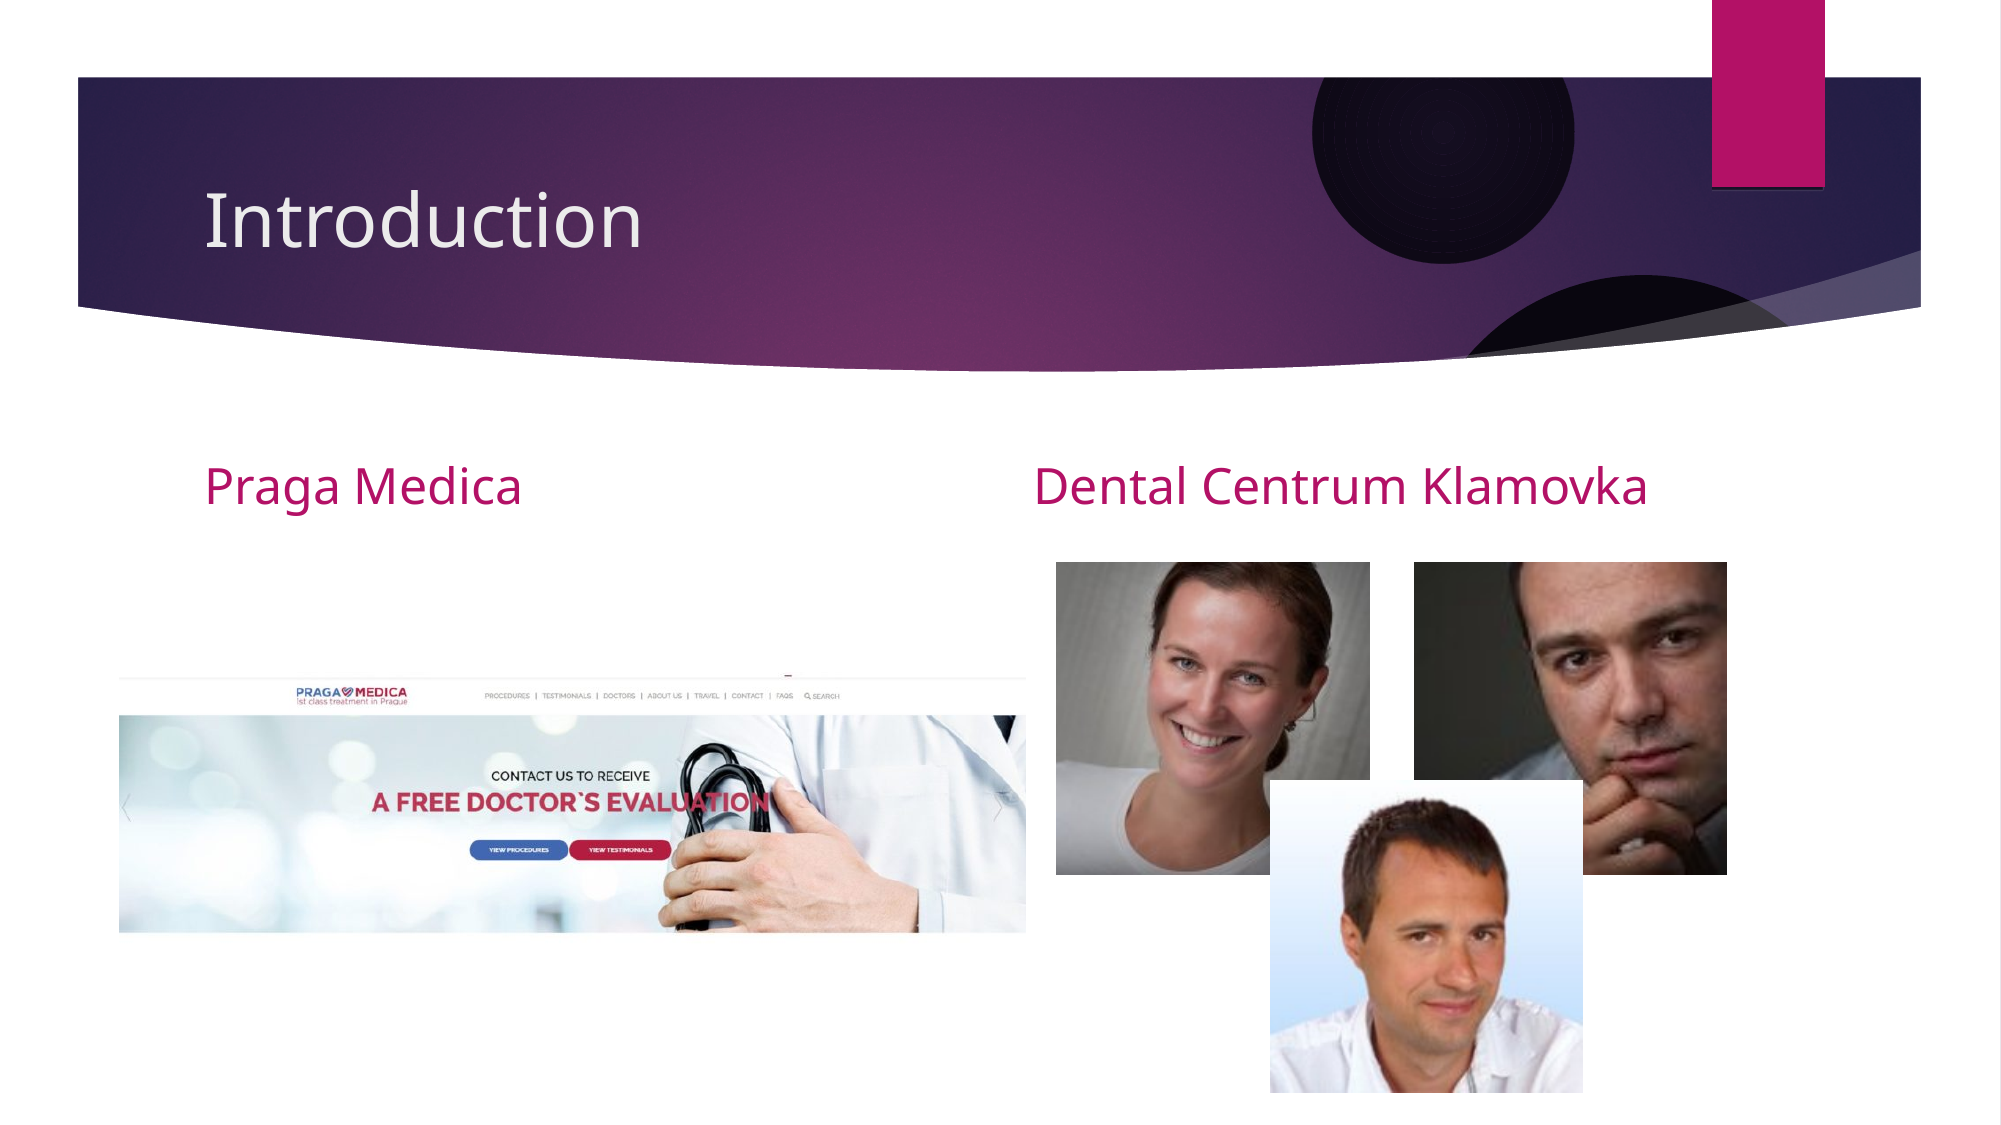

# Introduction
Praga Medica
Dental Centrum Klamovka